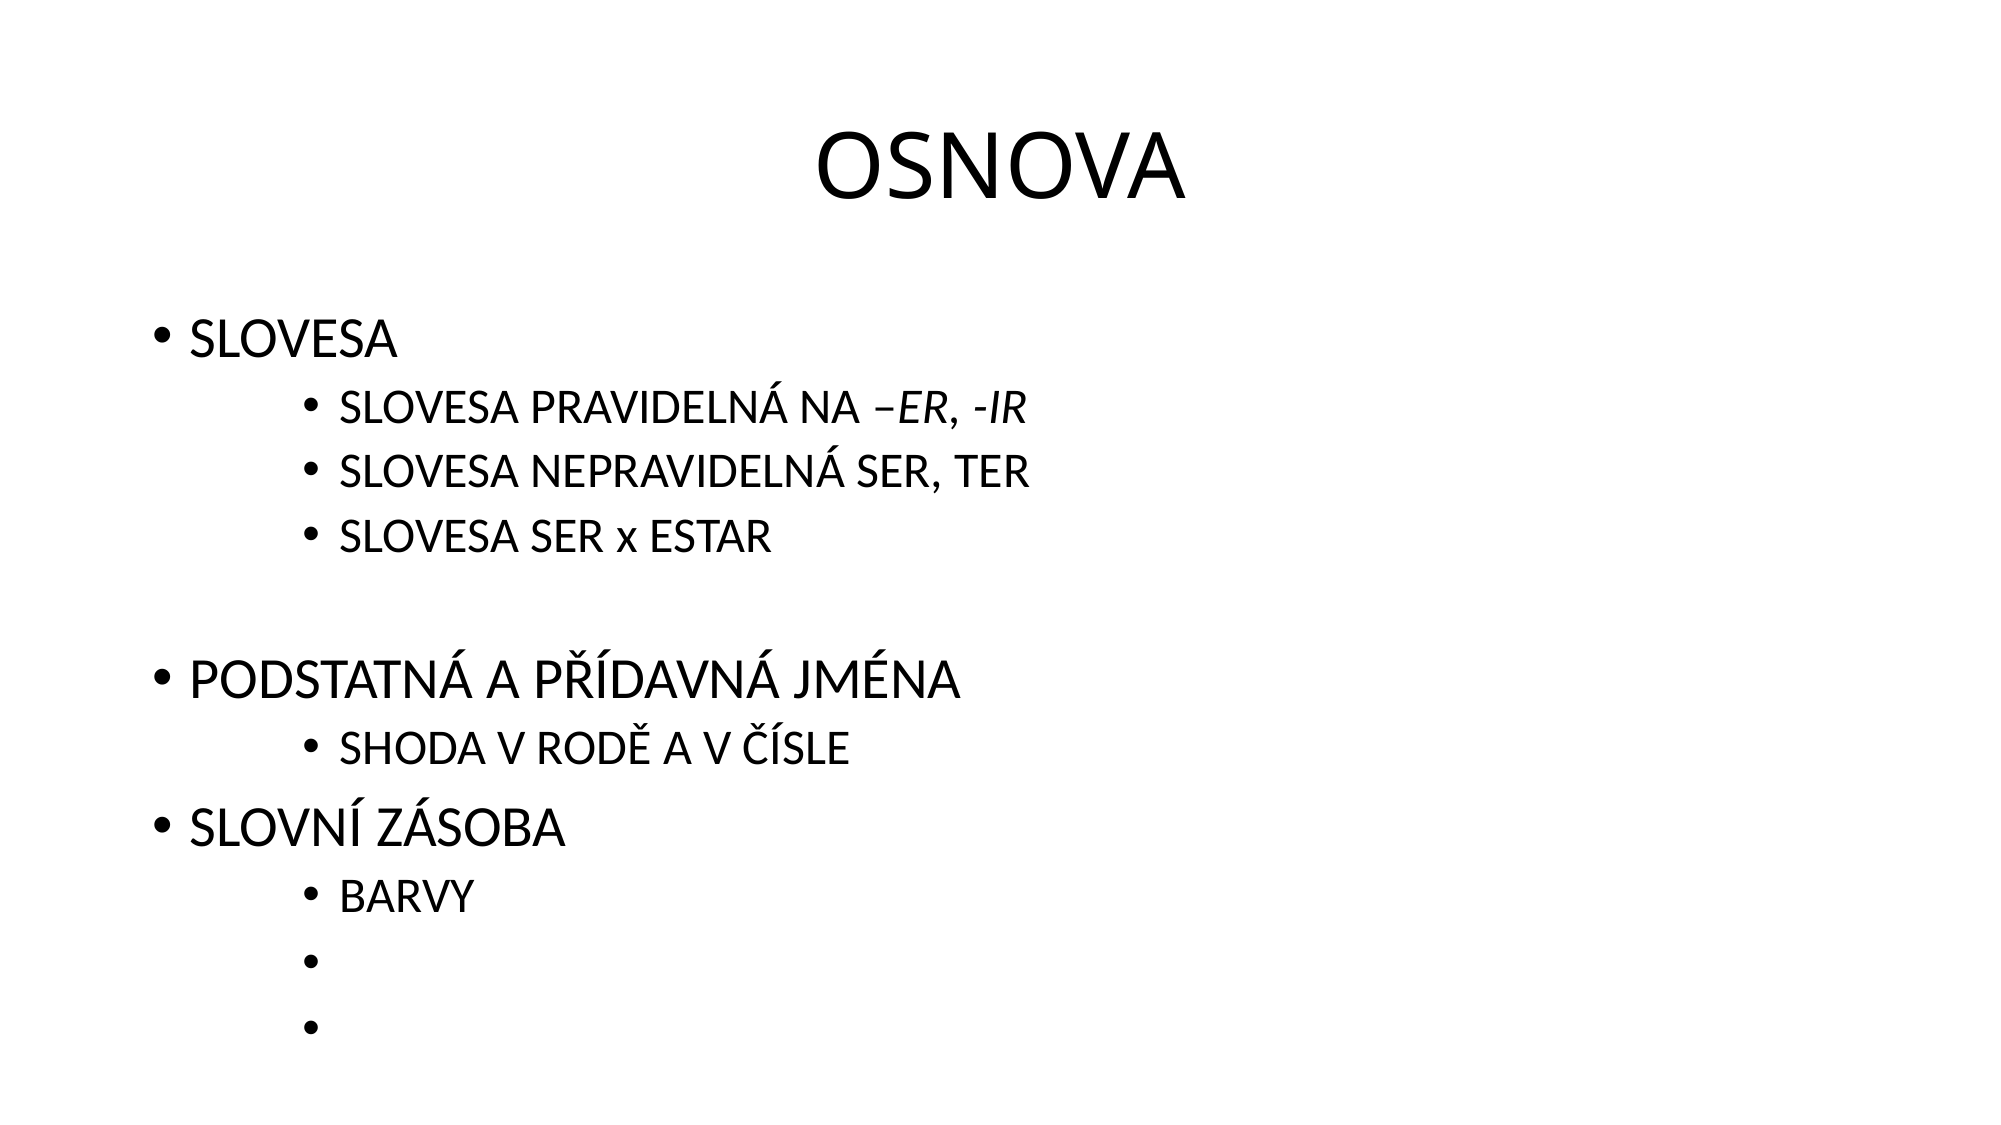

# OSNOVA
SLOVESA
SLOVESA PRAVIDELNÁ NA –ER, -IR
SLOVESA NEPRAVIDELNÁ SER, TER
SLOVESA SER x ESTAR
PODSTATNÁ A PŘÍDAVNÁ JMÉNA
SHODA V RODĚ A V ČÍSLE
SLOVNÍ ZÁSOBA
BARVY